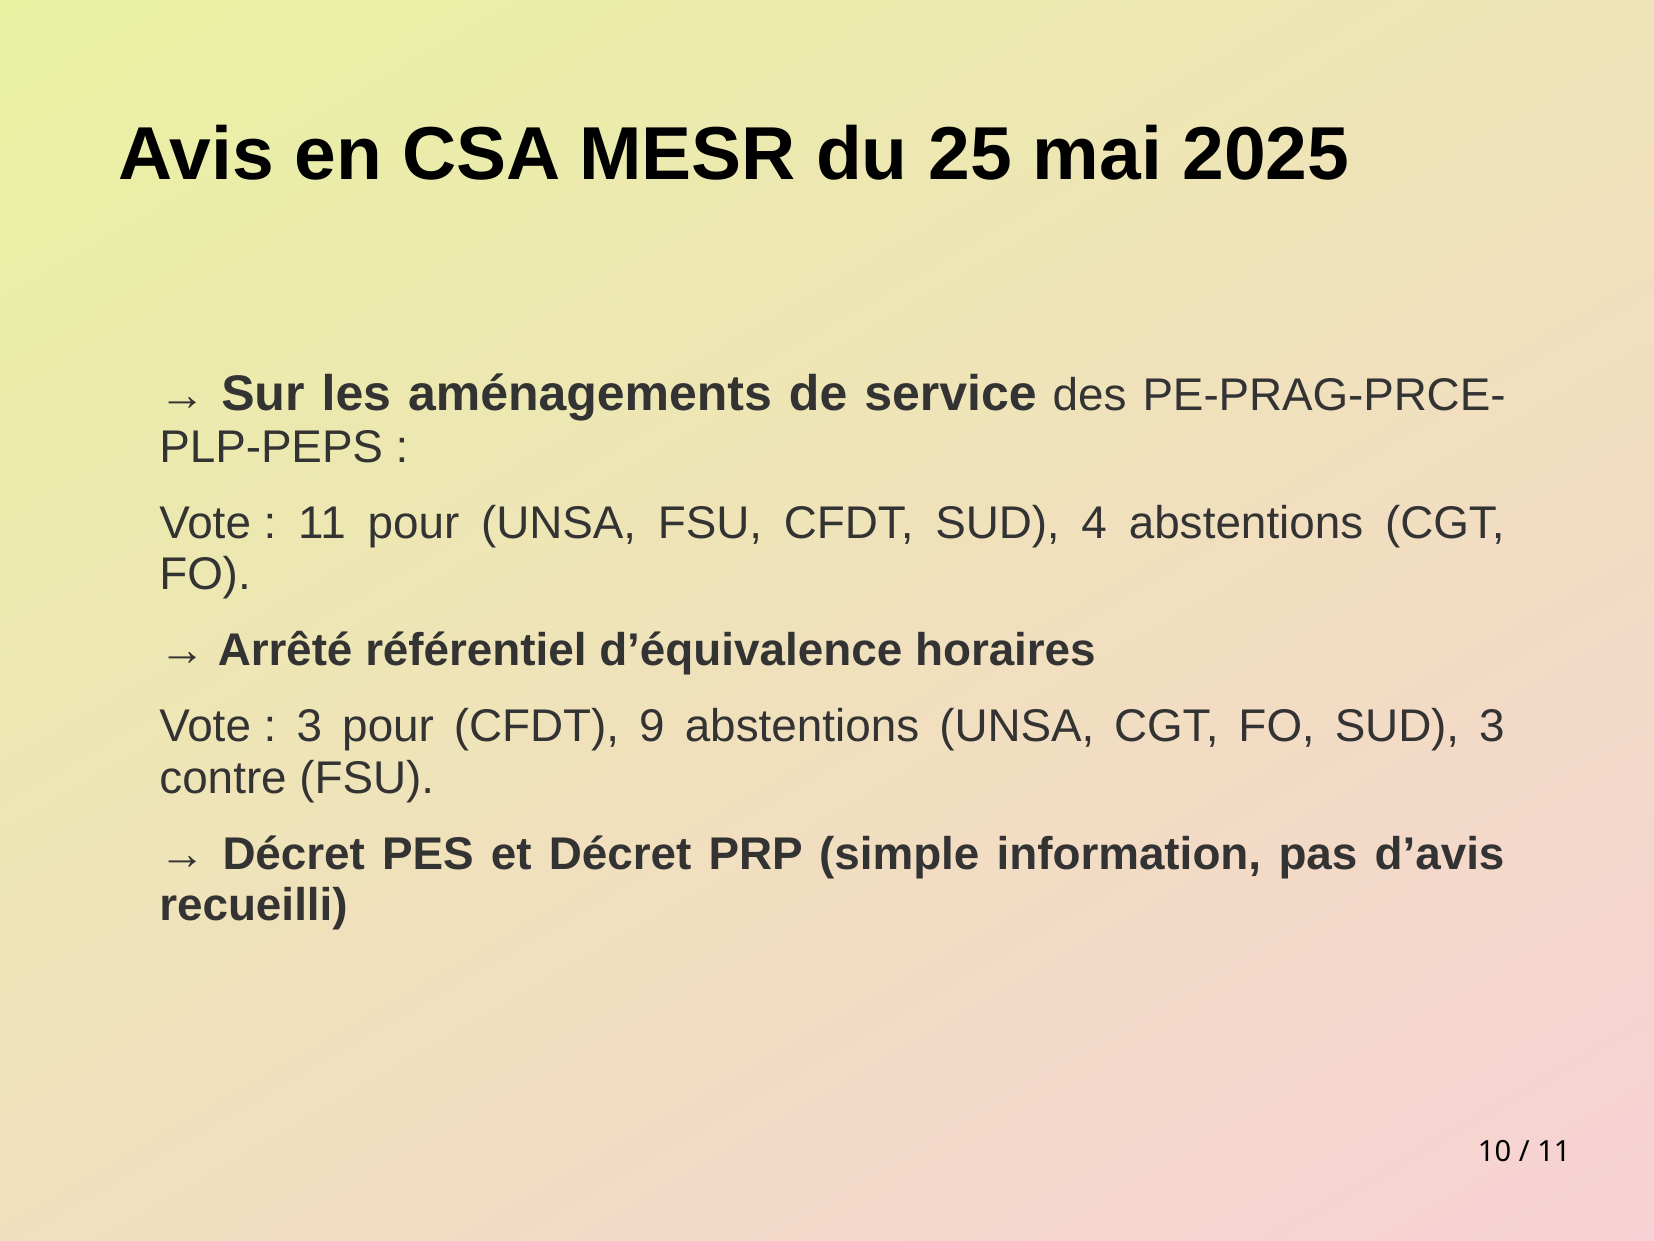

# Avis en CSA MESR du 25 mai 2025
→ Sur les aménagements de service des PE-PRAG-PRCE-PLP-PEPS :
Vote : 11 pour (UNSA, FSU, CFDT, SUD), 4 abstentions (CGT, FO).
→ Arrêté référentiel d’équivalence horaires
Vote : 3 pour (CFDT), 9 abstentions (UNSA, CGT, FO, SUD), 3 contre (FSU).
→ Décret PES et Décret PRP (simple information, pas d’avis recueilli)
10